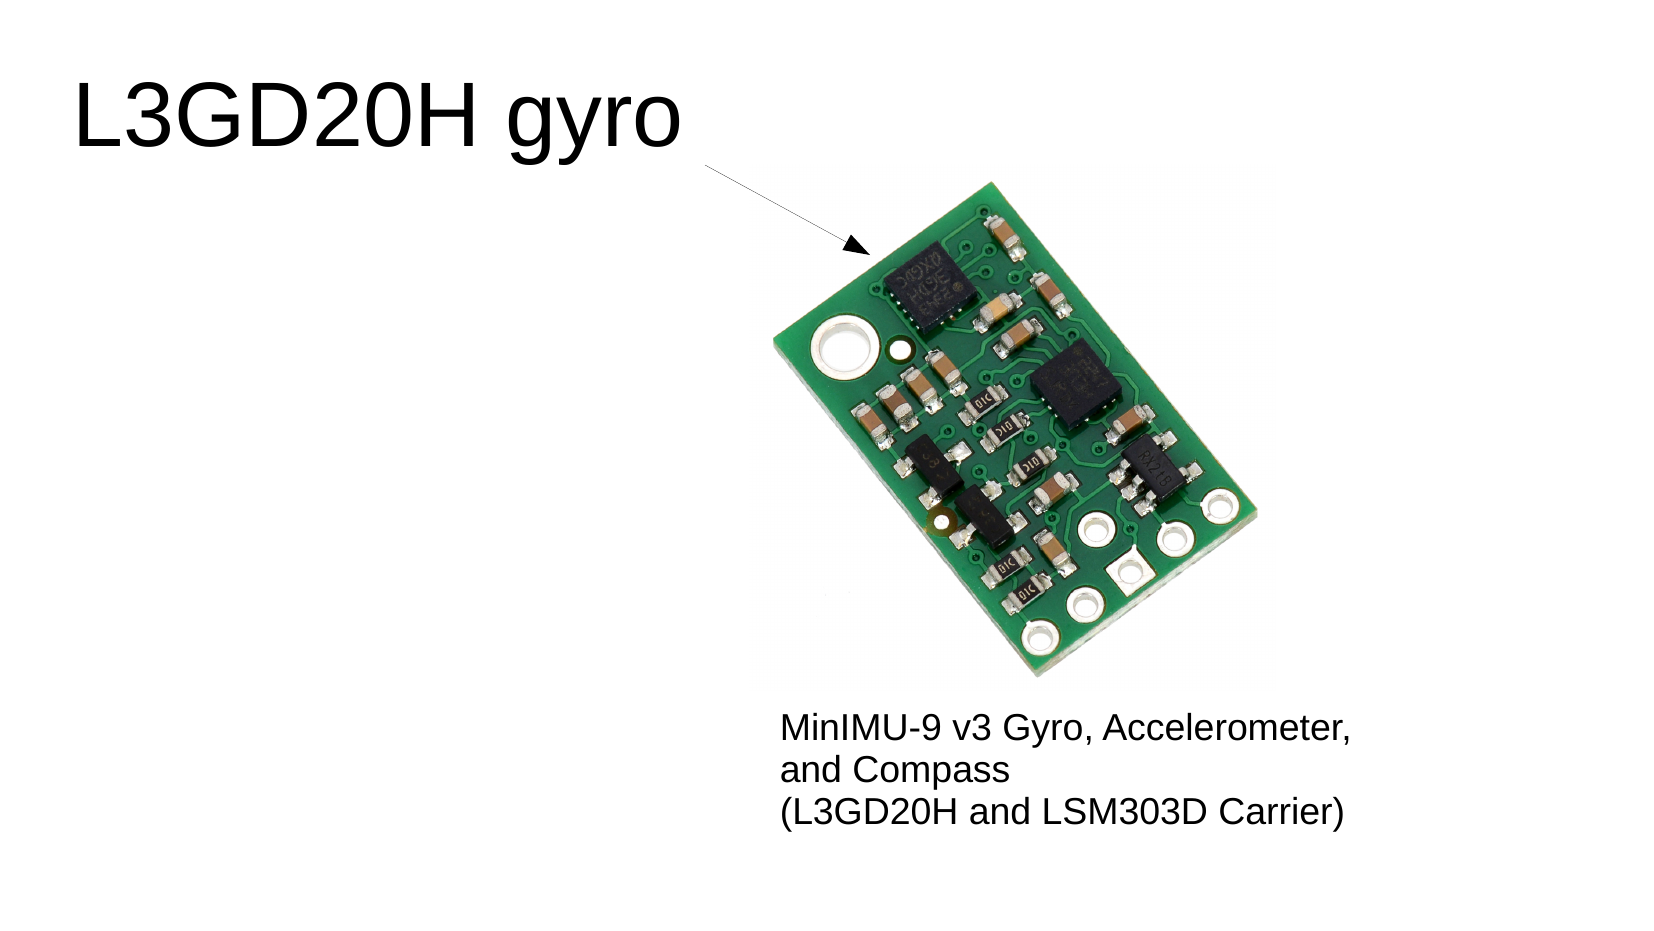

# L3GD20H gyro
MinIMU-9 v3 Gyro, Accelerometer,
and Compass
(L3GD20H and LSM303D Carrier)